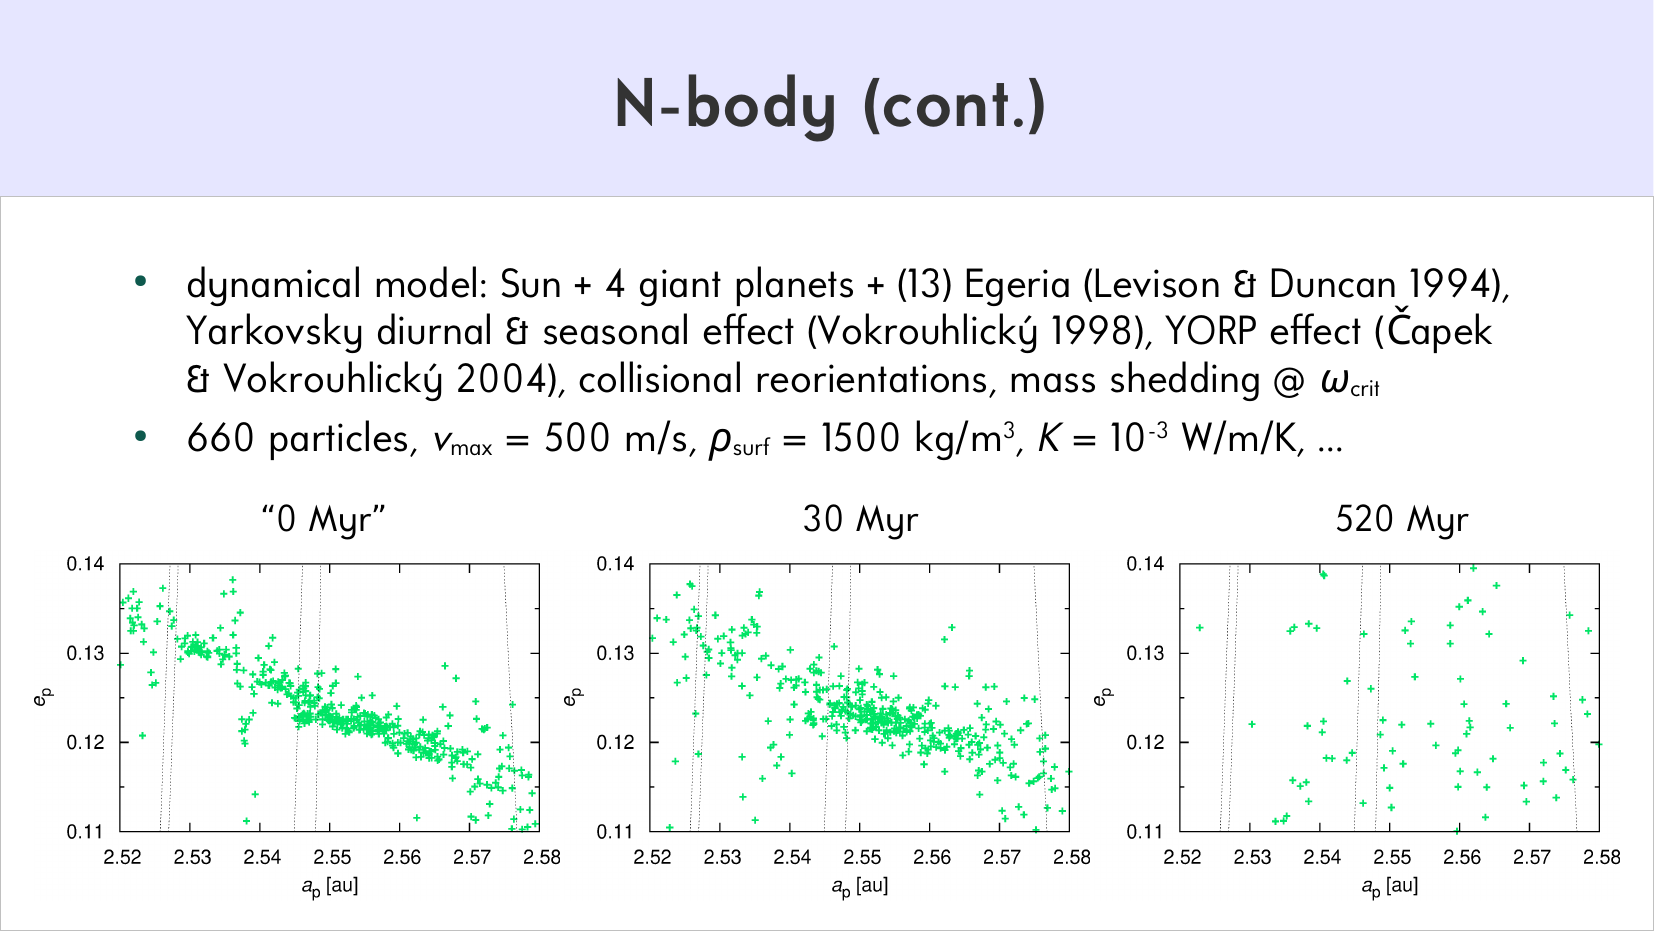

# N-body (cont.)
dynamical model: Sun + 4 giant planets + (13) Egeria (Levison & Duncan 1994), Yarkovsky diurnal & seasonal effect (Vokrouhlický 1998), YORP effect (Čapek & Vokrouhlický 2004), collisional reorientations, mass shedding @ ωcrit
660 particles, vmax = 500 m/s, ρsurf = 1500 kg/m3, K = 10-3 W/m/K, ...
“0 Myr” 30 Myr 520 Myr